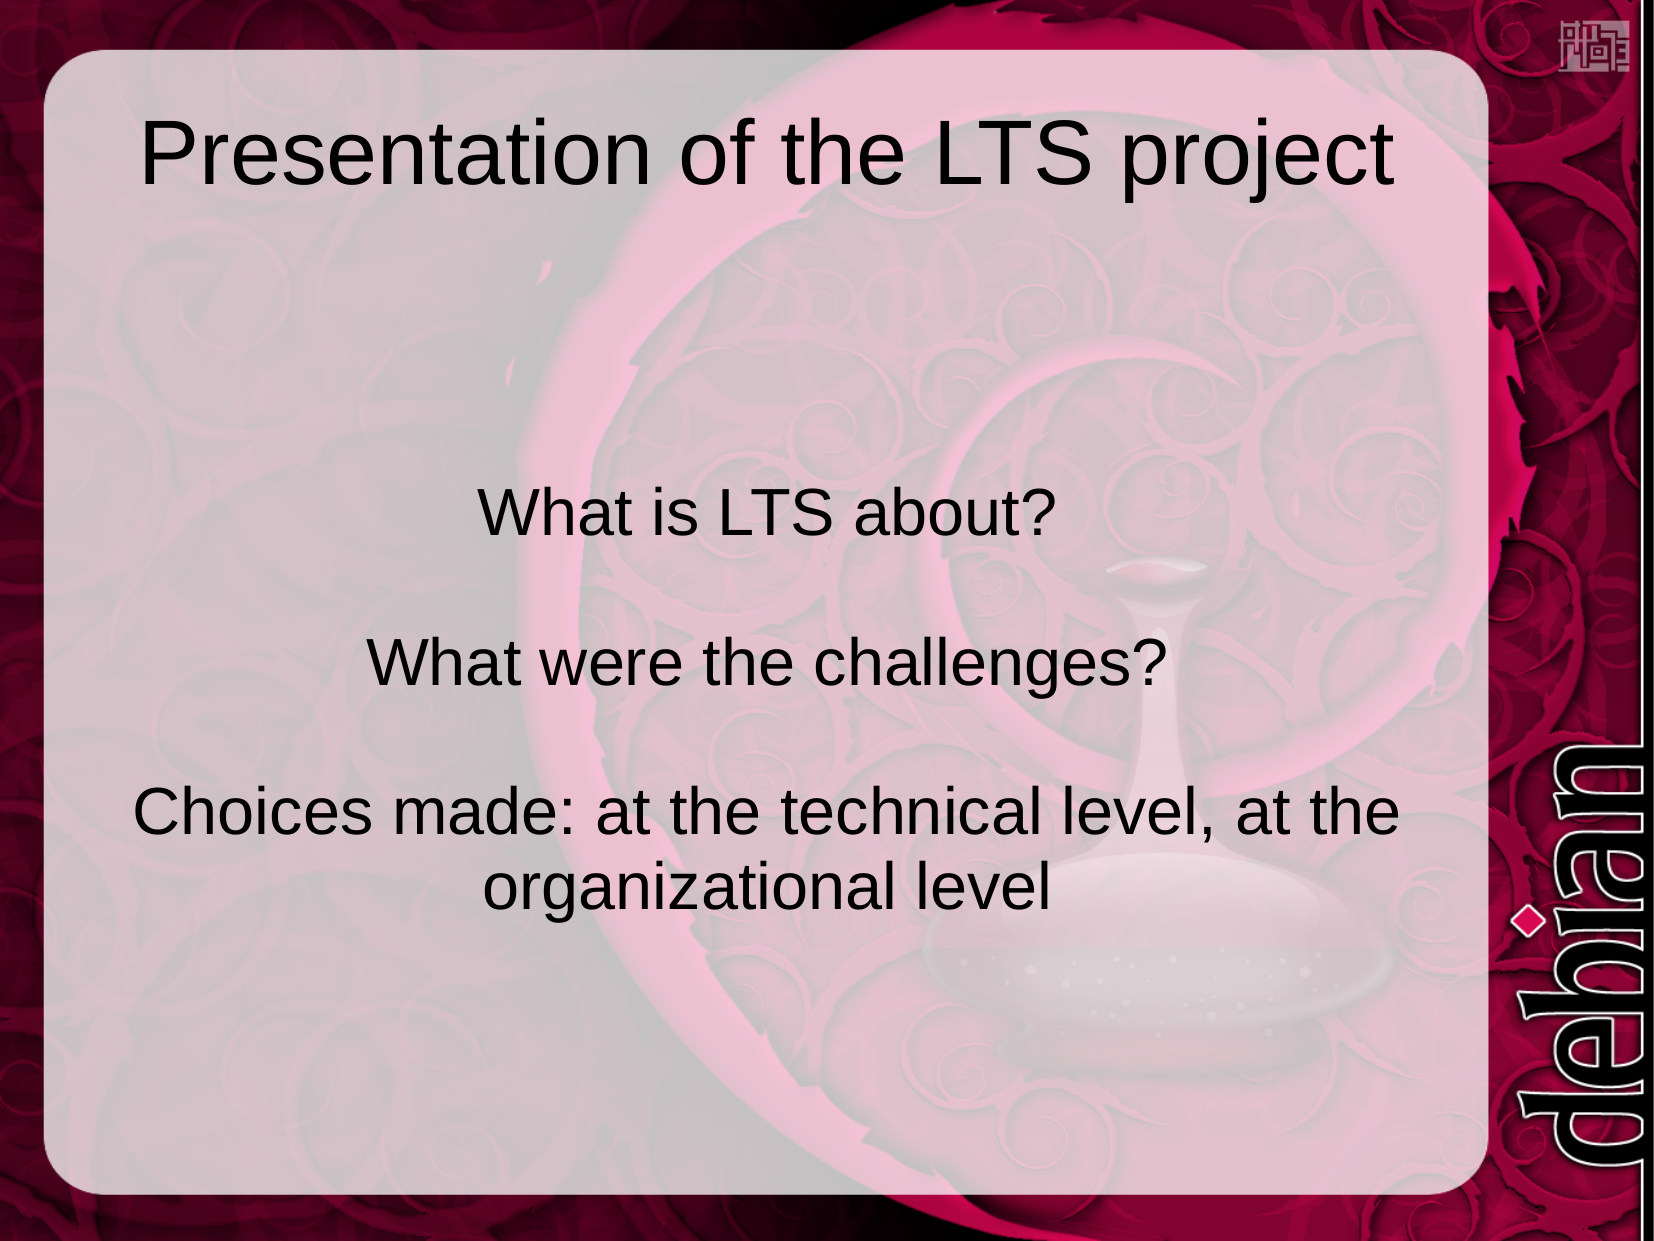

# Presentation of the LTS project
What is LTS about?
What were the challenges?
Choices made: at the technical level, at the organizational level